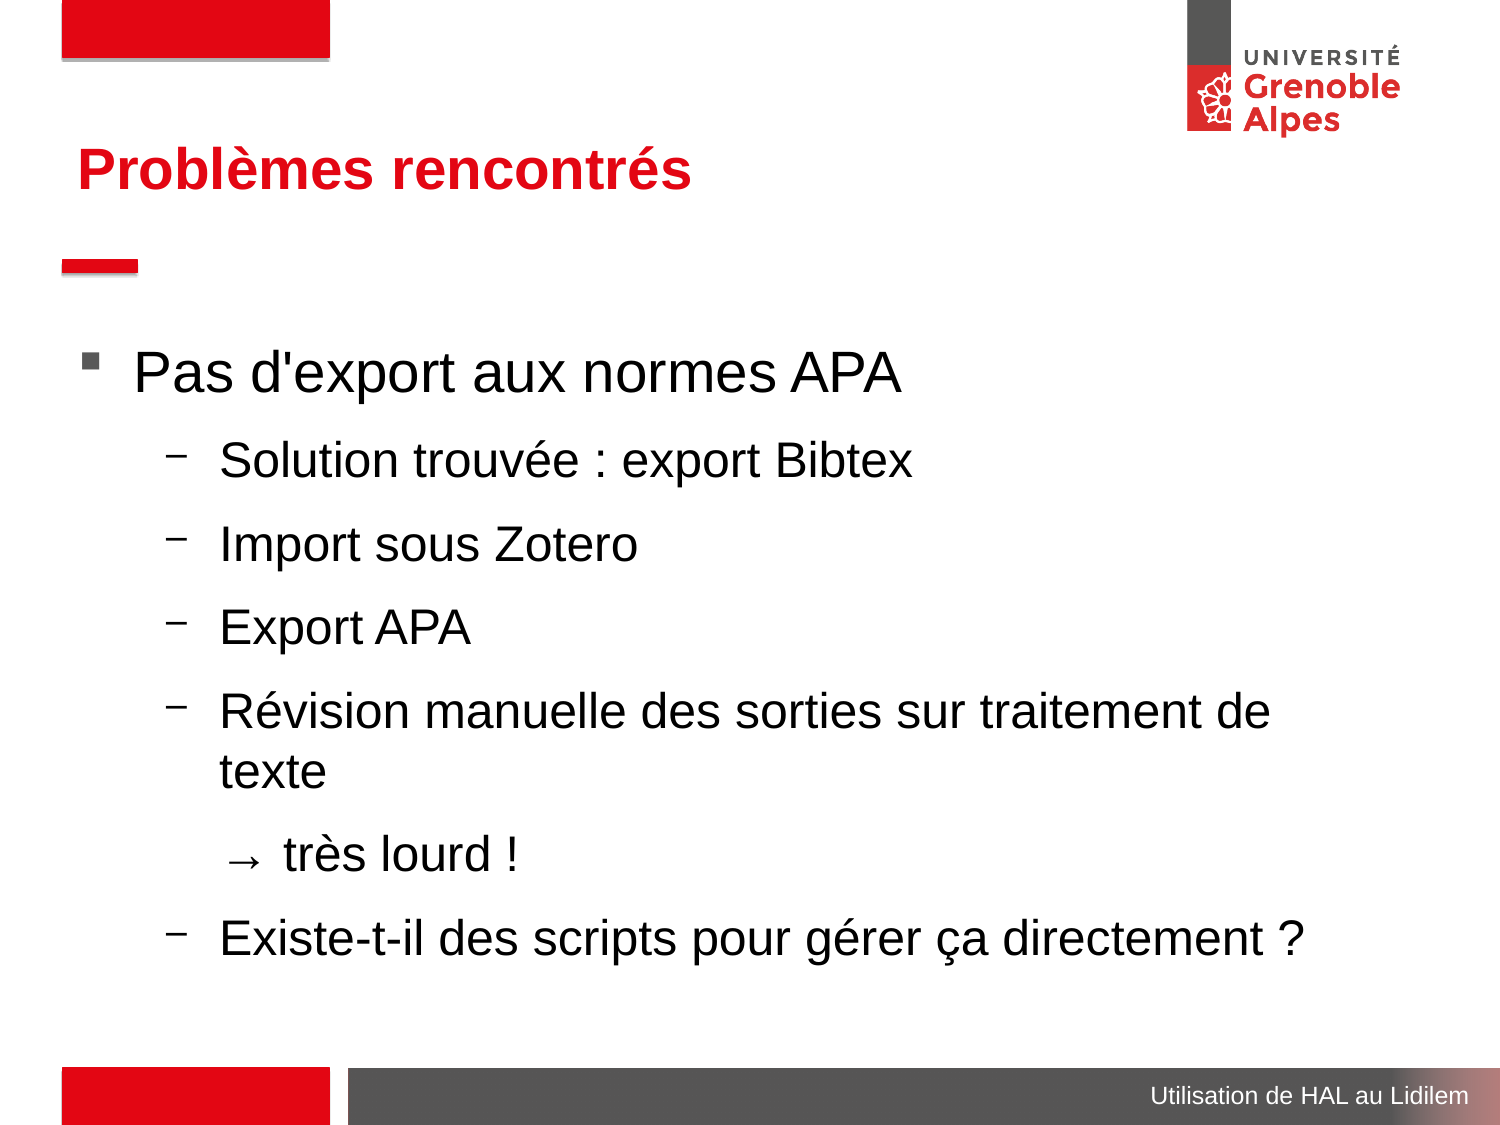

# Problèmes rencontrés
Pas d'export aux normes APA
Solution trouvée : export Bibtex
Import sous Zotero
Export APA
Révision manuelle des sorties sur traitement de texte
→ très lourd !
Existe-t-il des scripts pour gérer ça directement ?
Utilisation de HAL au Lidilem